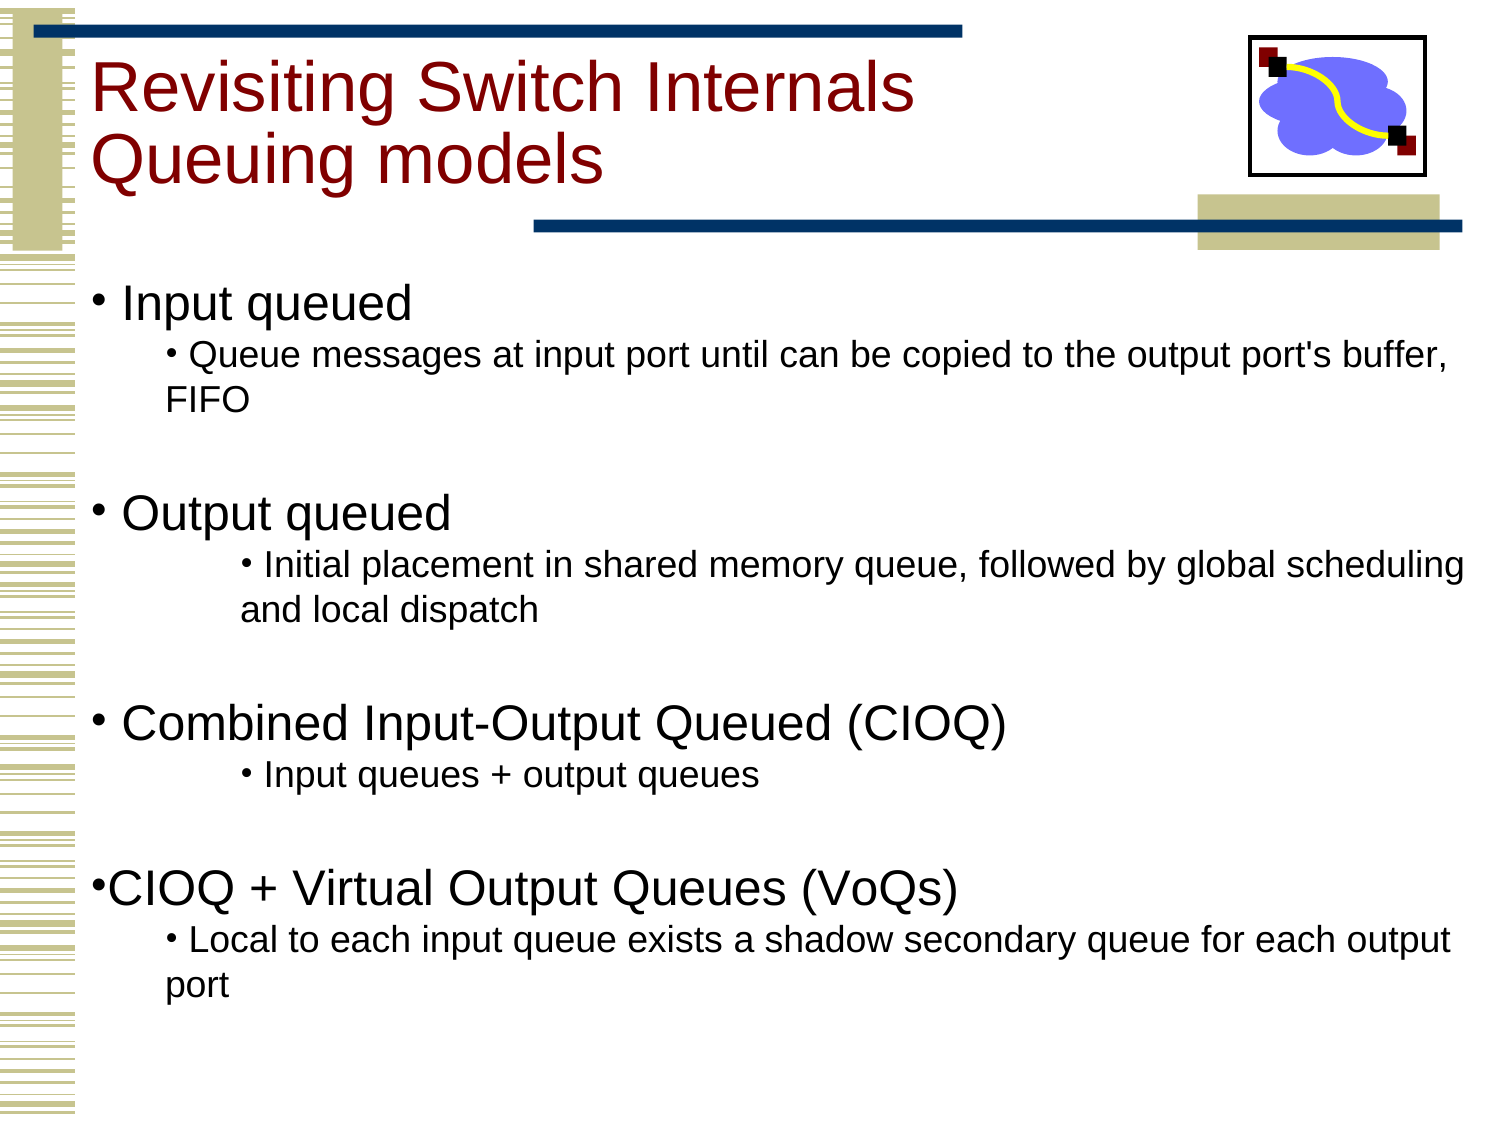

# Revisiting Switch Internals Queuing models
 Input queued
 Queue messages at input port until can be copied to the output port's buffer, FIFO
 Output queued
 Initial placement in shared memory queue, followed by global scheduling and local dispatch
 Combined Input-Output Queued (CIOQ)
 Input queues + output queues
CIOQ + Virtual Output Queues (VoQs)
 Local to each input queue exists a shadow secondary queue for each output port